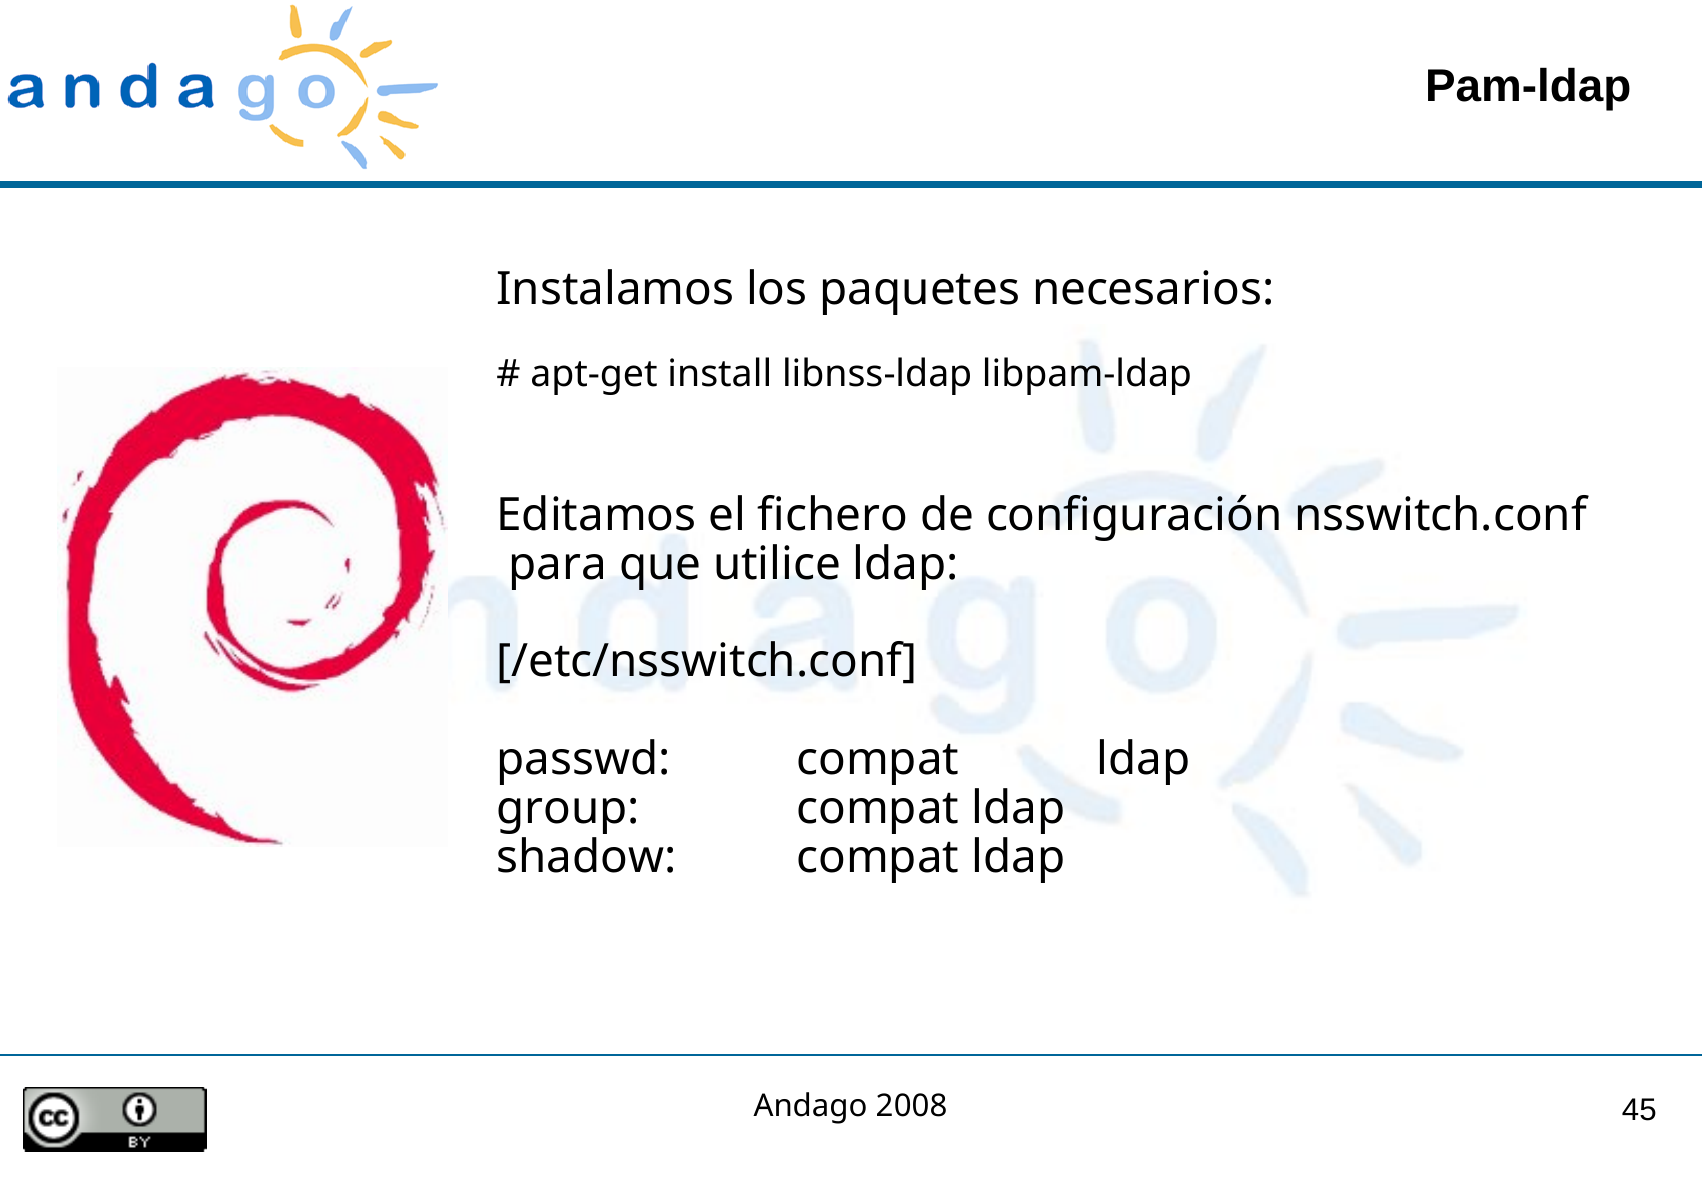

# Pam-ldap
Instalamos los paquetes necesarios:
# apt-get install libnss-ldap libpam-ldap
Editamos el fichero de configuración nsswitch.conf
 para que utilice ldap:
[/etc/nsswitch.conf]
passwd:	compat	ldap
group:		compat ldap
shadow:	compat ldap